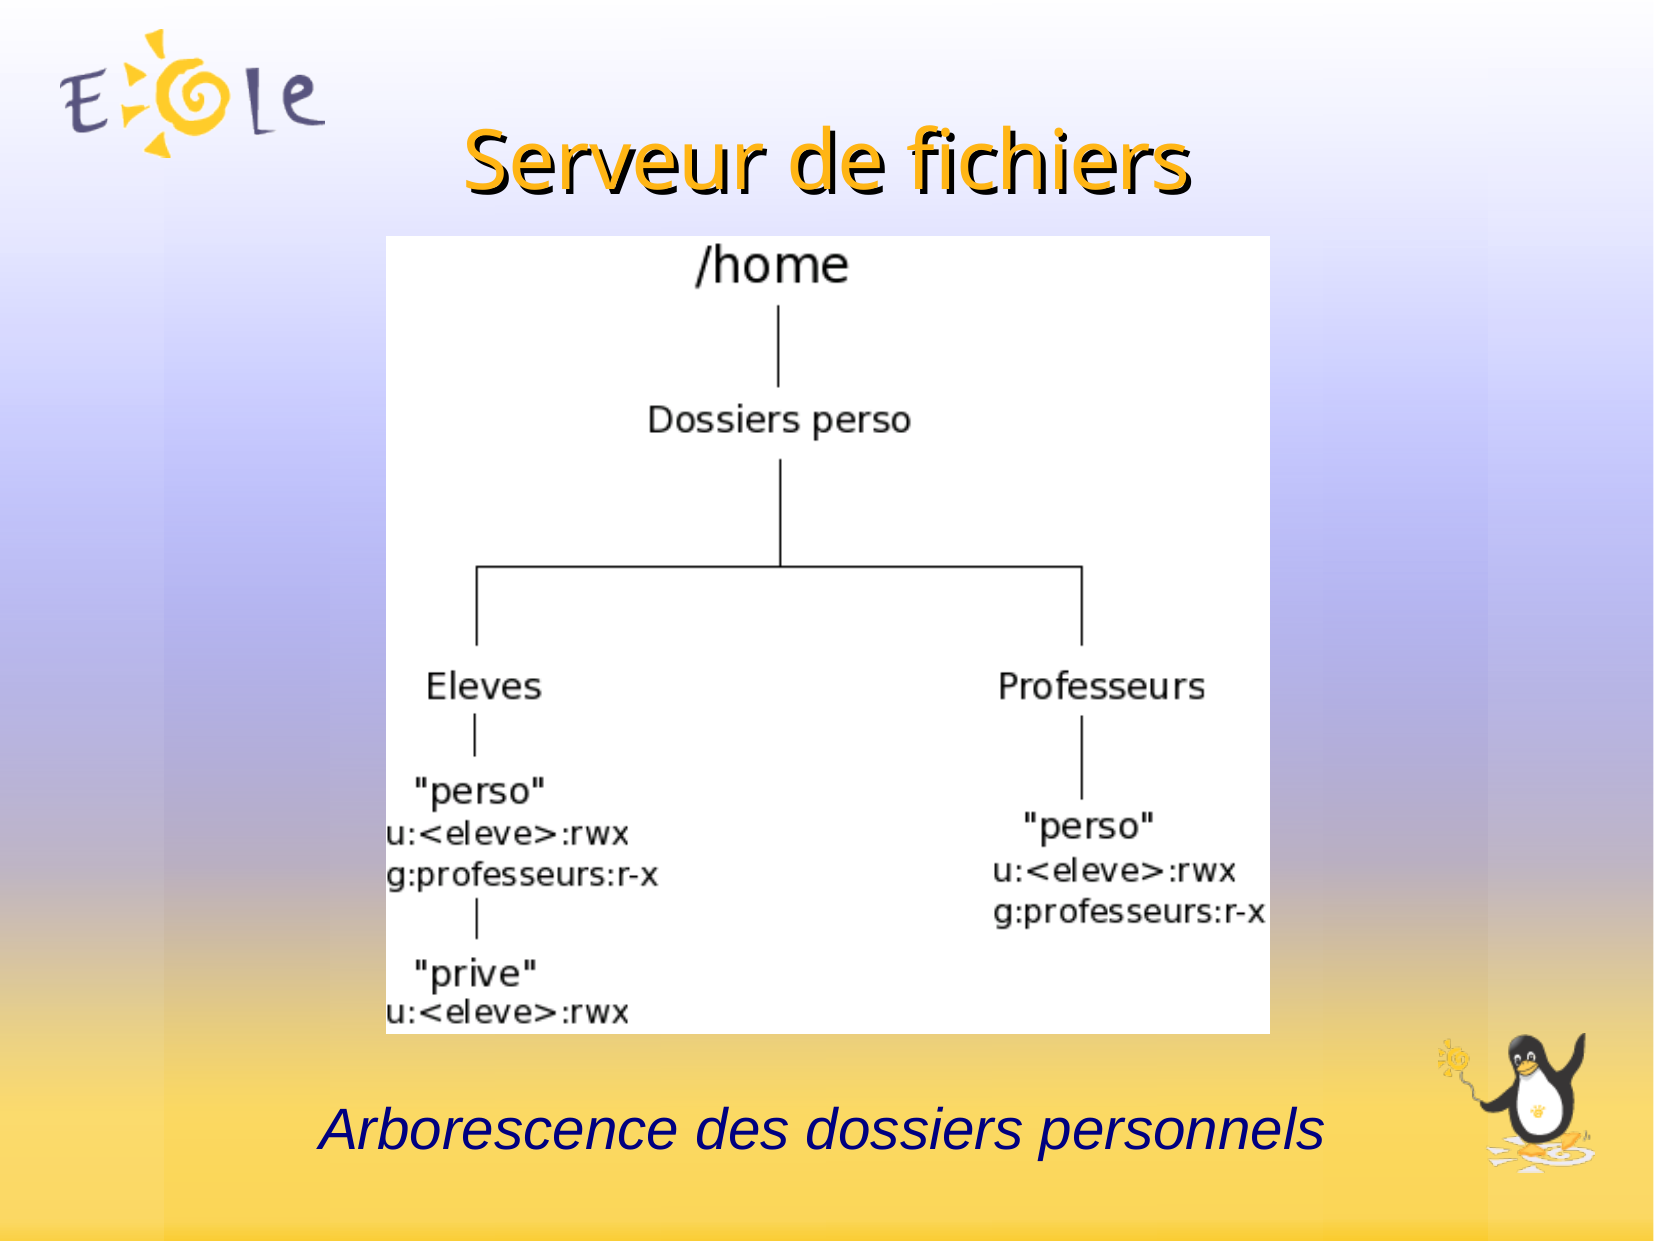

# Serveur de fichiers
Arborescence des dossiers personnels